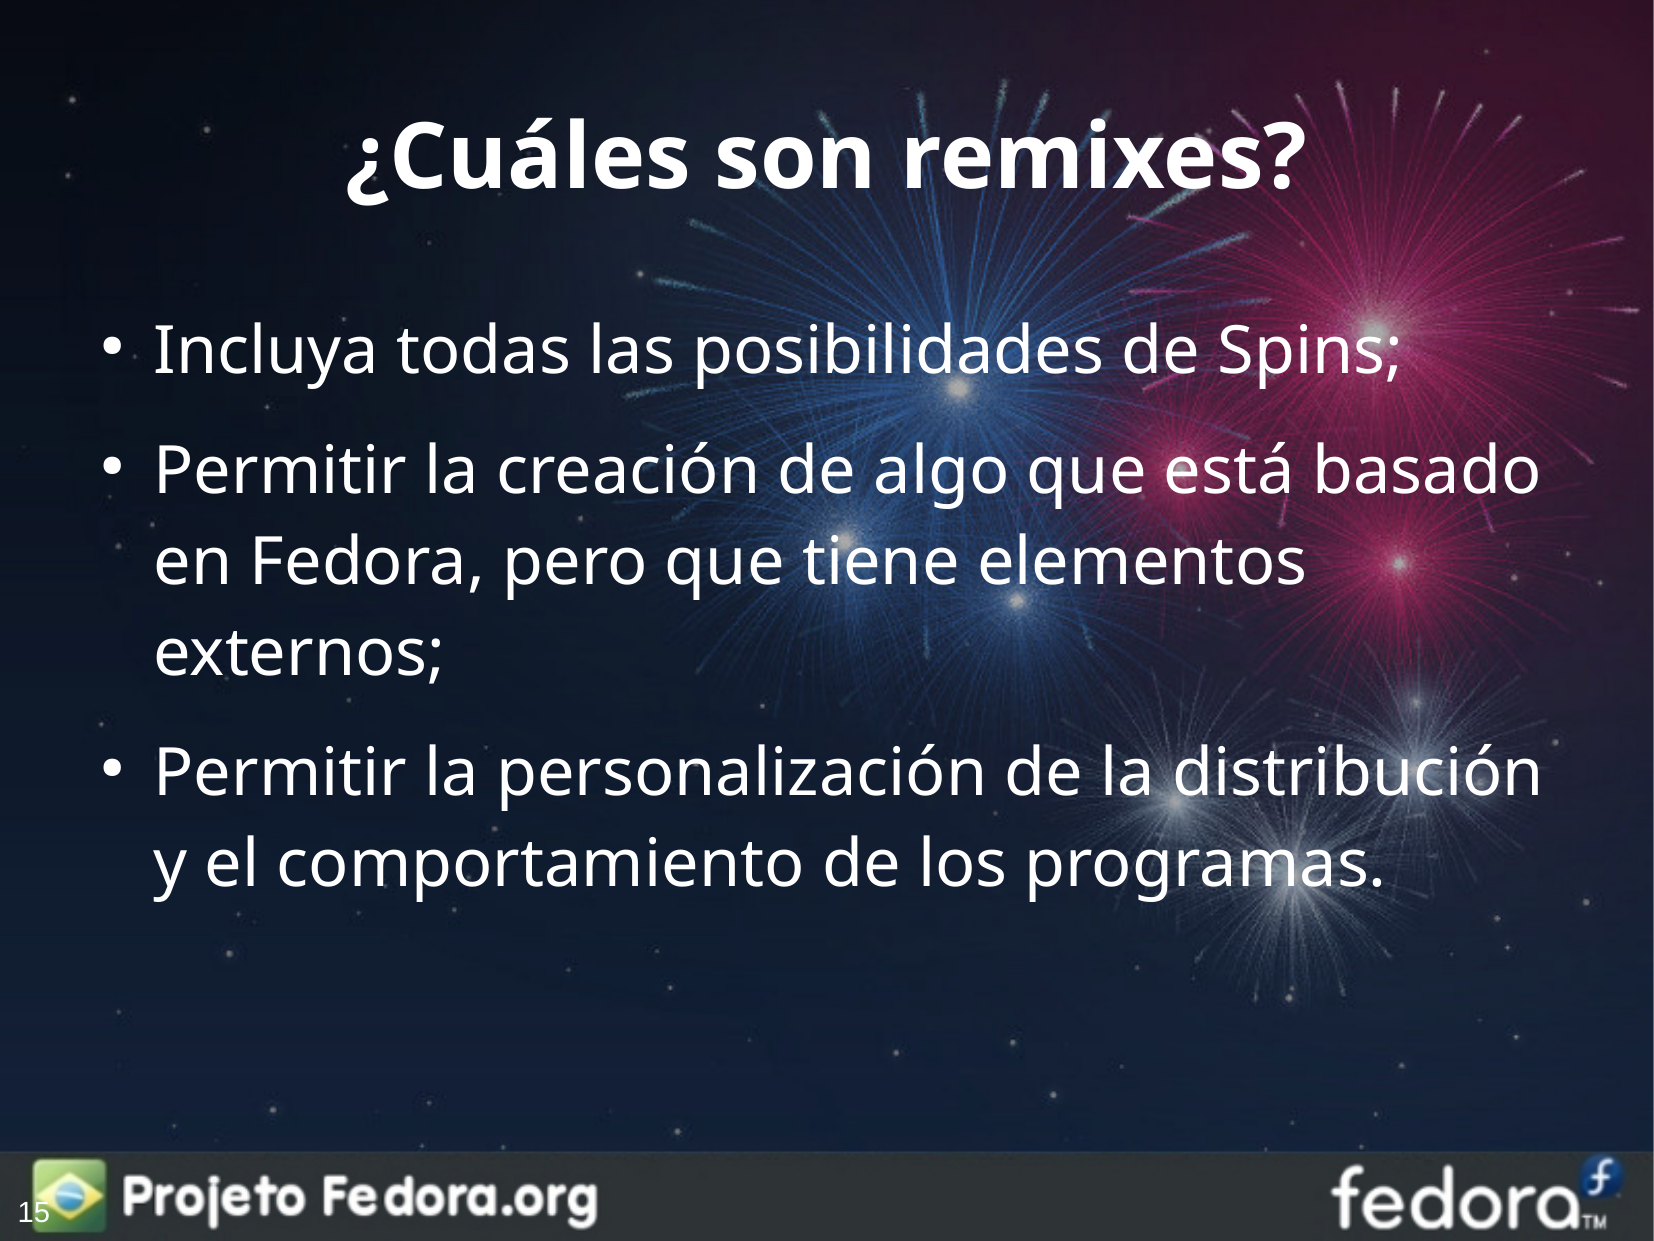

# ¿Cuáles son remixes?
Incluya todas las posibilidades de Spins;
Permitir la creación de algo que está basado en Fedora, pero que tiene elementos externos;
Permitir la personalización de la distribución y el comportamiento de los programas.
15